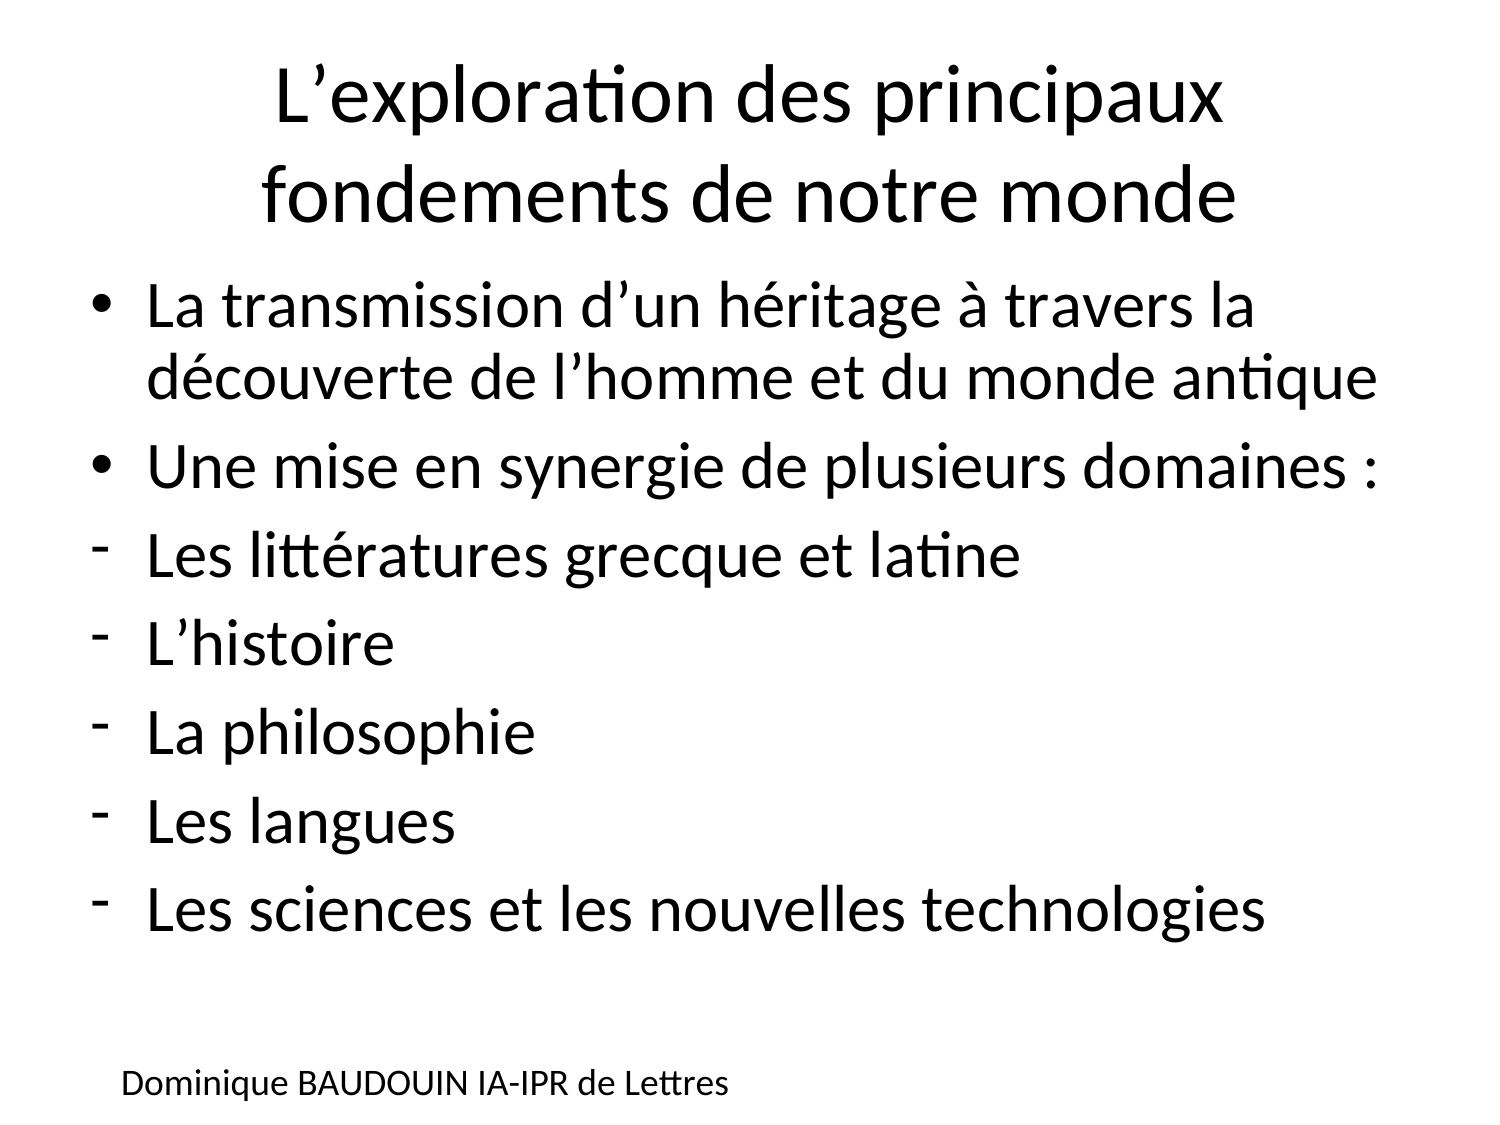

# L’exploration des principaux fondements de notre monde
La transmission d’un héritage à travers la découverte de l’homme et du monde antique
Une mise en synergie de plusieurs domaines :
Les littératures grecque et latine
L’histoire
La philosophie
Les langues
Les sciences et les nouvelles technologies
Dominique BAUDOUIN IA-IPR de Lettres